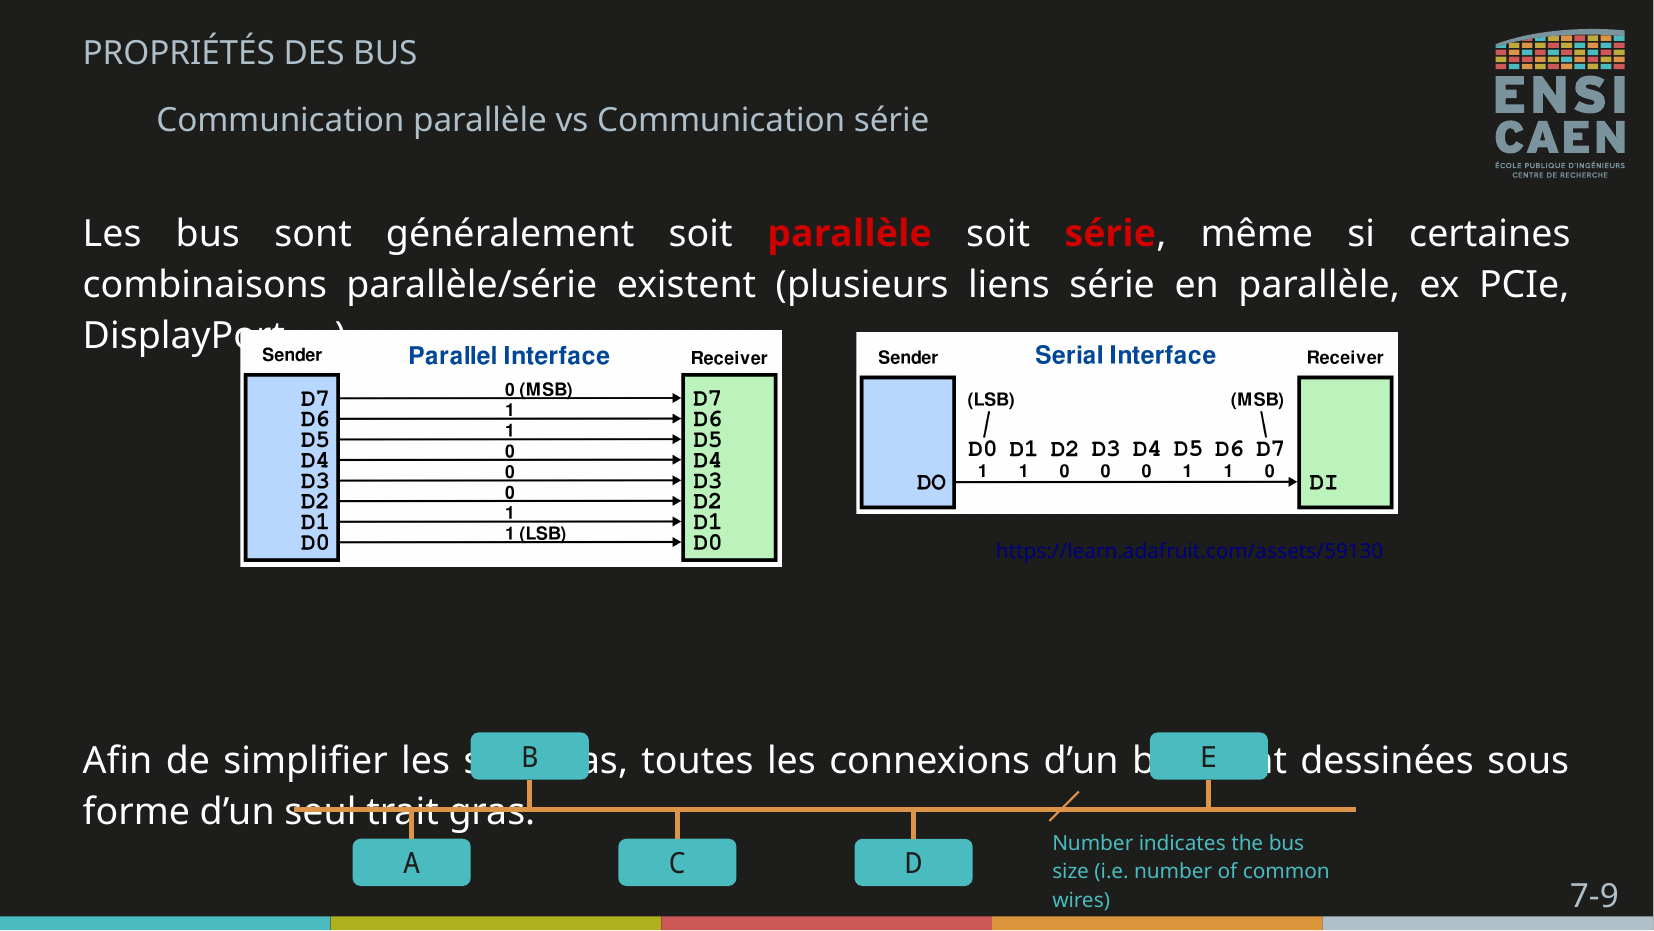

# PROPRIÉTÉS DES BUS Communication parallèle vs Communication série
Les bus sont généralement soit parallèle soit série, même si certaines combinaisons parallèle/série existent (plusieurs liens série en parallèle, ex PCIe, DisplayPort, …).
Afin de simplifier les schémas, toutes les connexions d’un bus sont dessinées sous forme d’un seul trait gras.
https://learn.adafruit.com/assets/59130
B
E
8
Number indicates the bus size (i.e. number of common wires)
A
C
D